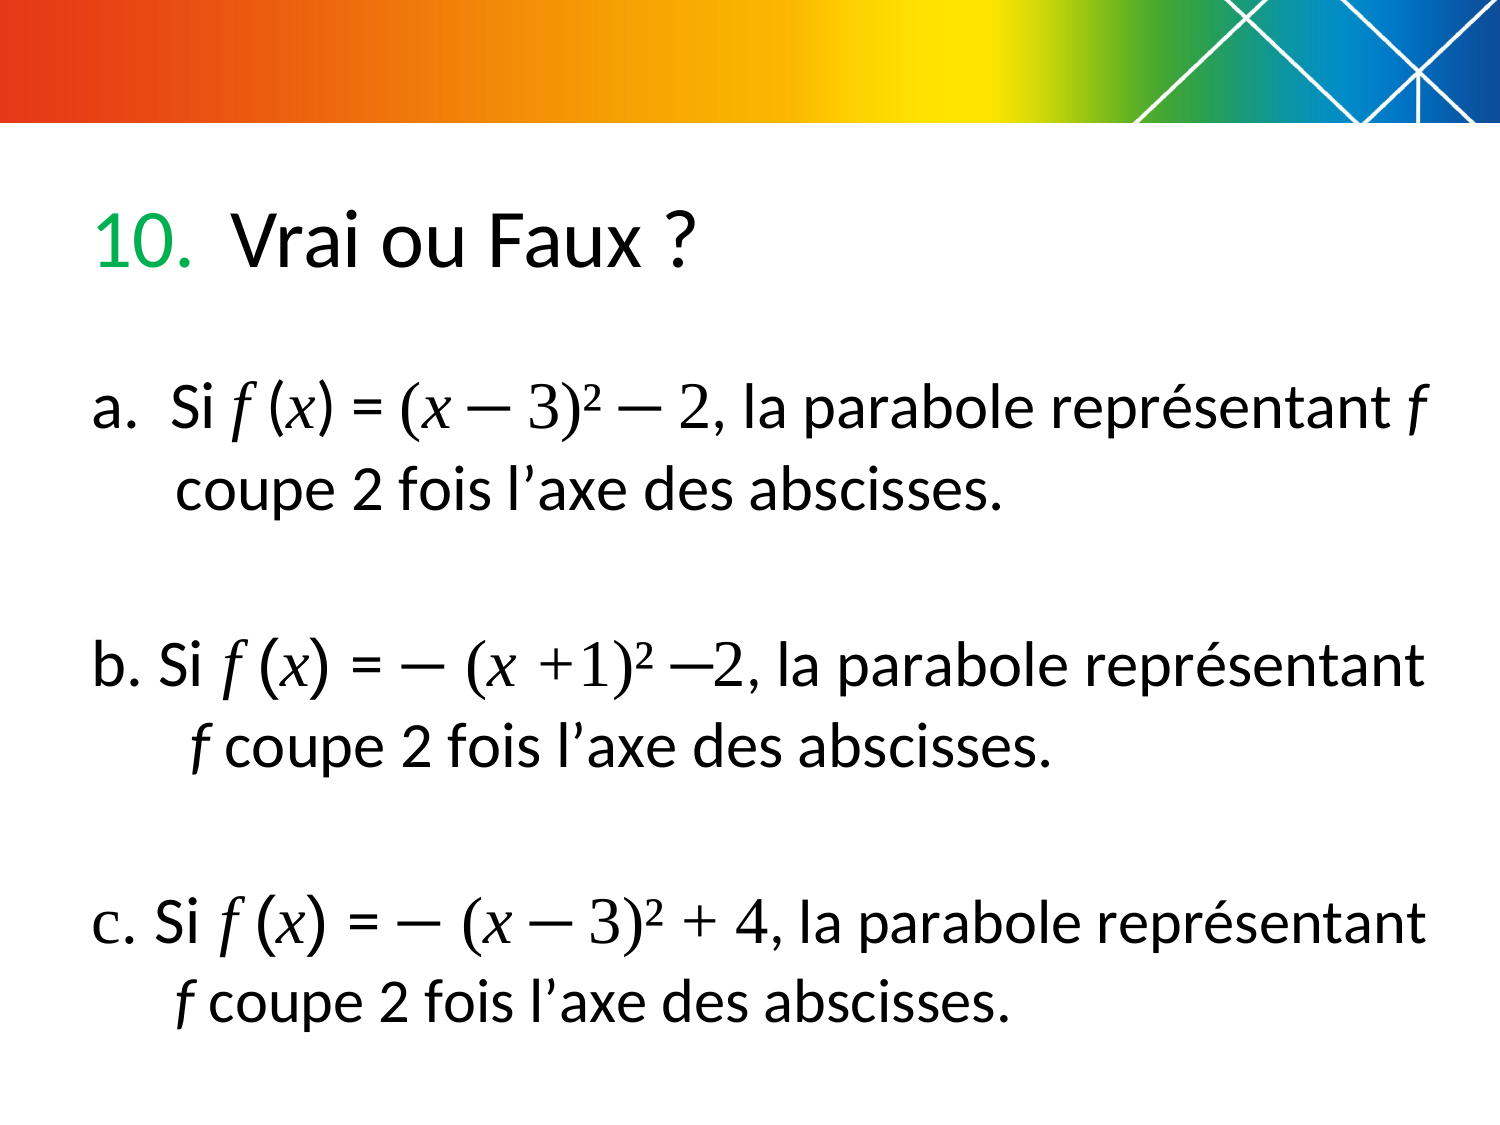

# Vrai ou Faux ?
a. Si f (x) = (x – 3)² – 2, la parabole représentant f coupe 2 fois l’axe des abscisses.
b. Si f (x) = – (x +1)² –2, la parabole représentant f coupe 2 fois l’axe des abscisses.
c. Si f (x) = – (x – 3)² + 4, la parabole représentant f coupe 2 fois l’axe des abscisses.